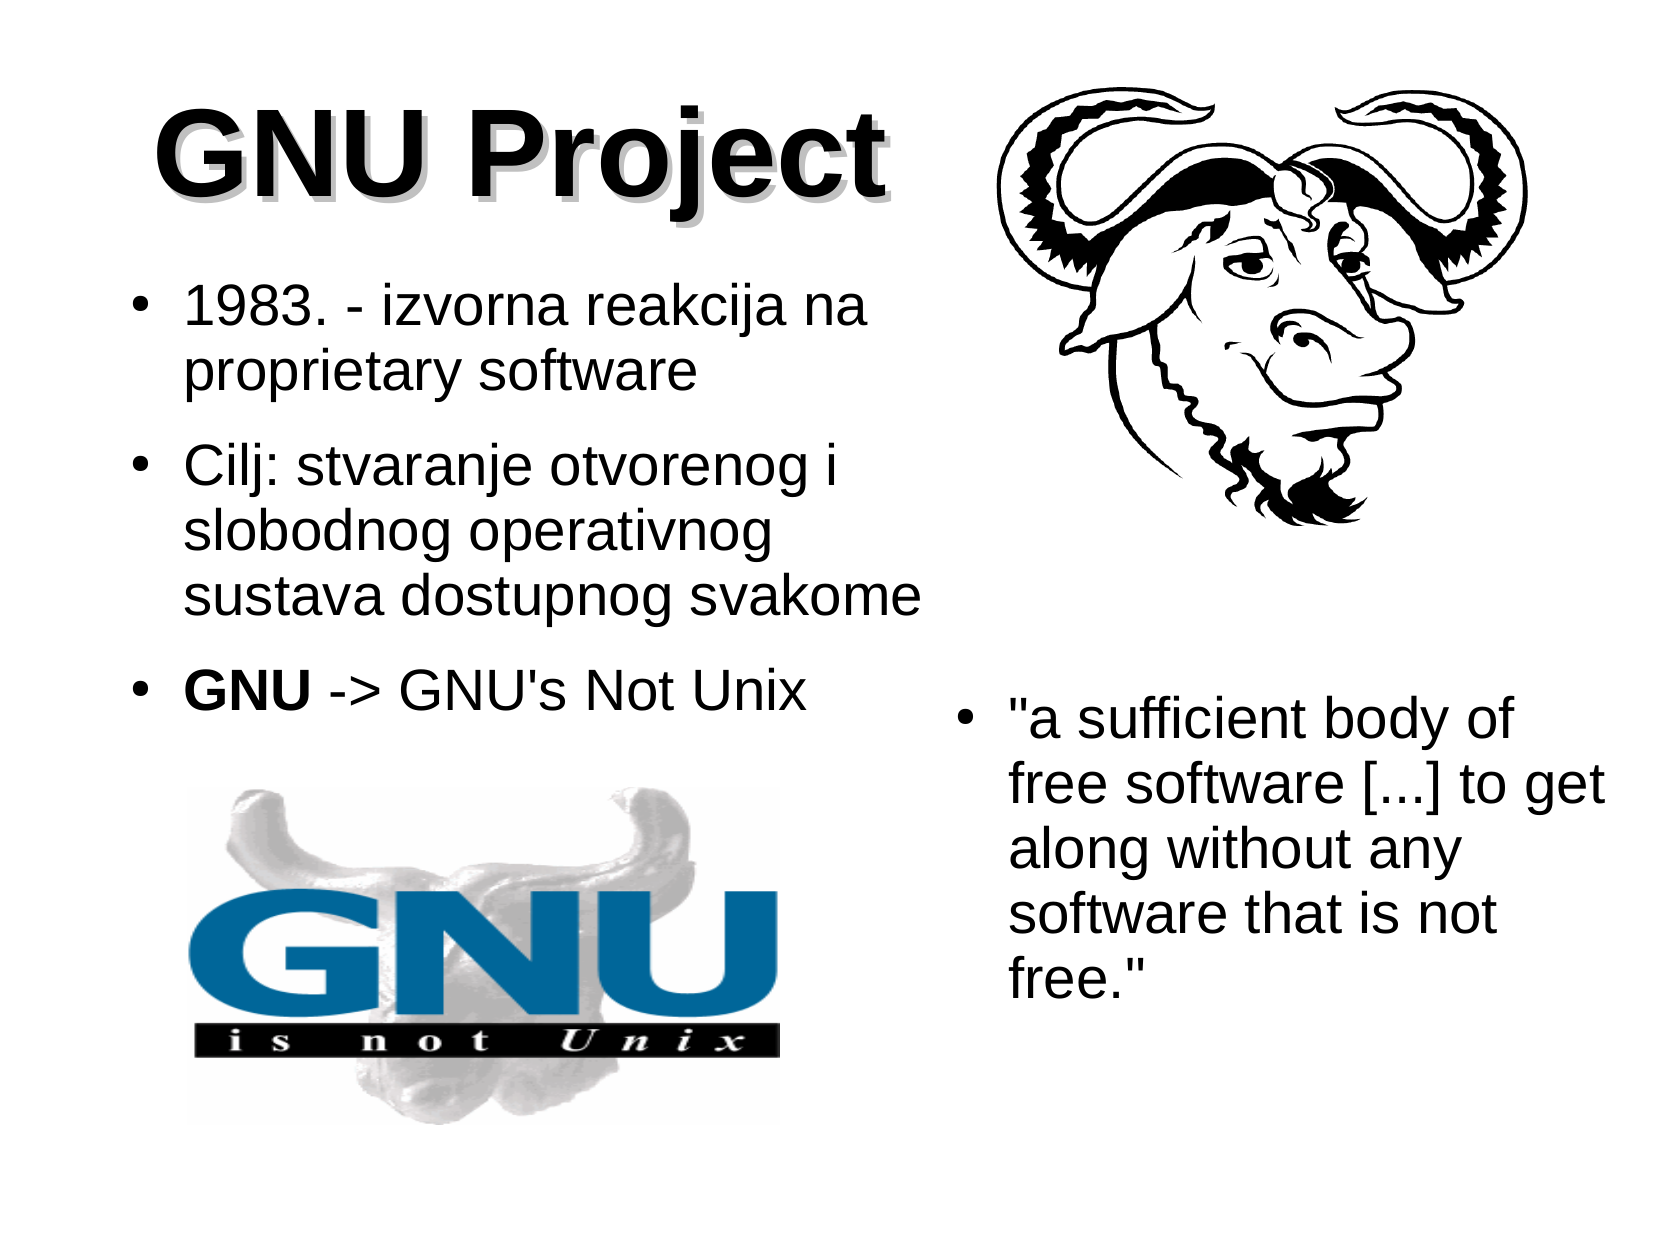

# GNU Project
1983. - izvorna reakcija na proprietary software
Cilj: stvaranje otvorenog i slobodnog operativnog sustava dostupnog svakome
GNU -> GNU's Not Unix
"a sufficient body of free software [...] to get along without any software that is not free."